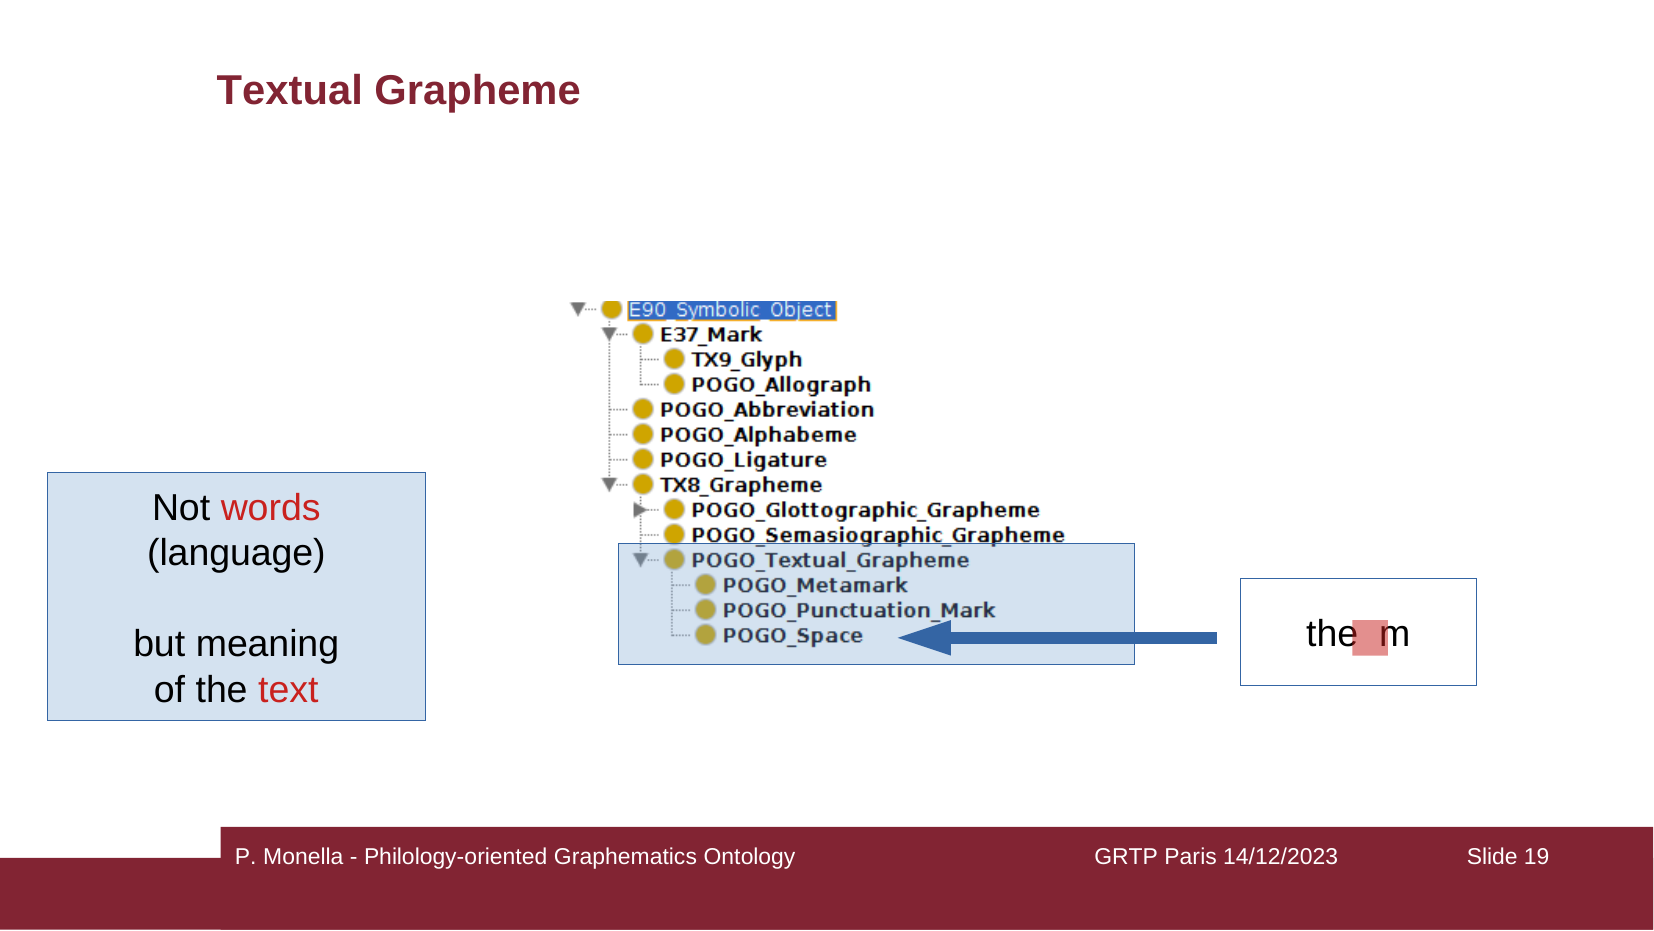

# Textual Grapheme
Not words (language)
but meaning
of the text
the m
P. Monella - Philology-oriented Graphematics Ontology
19